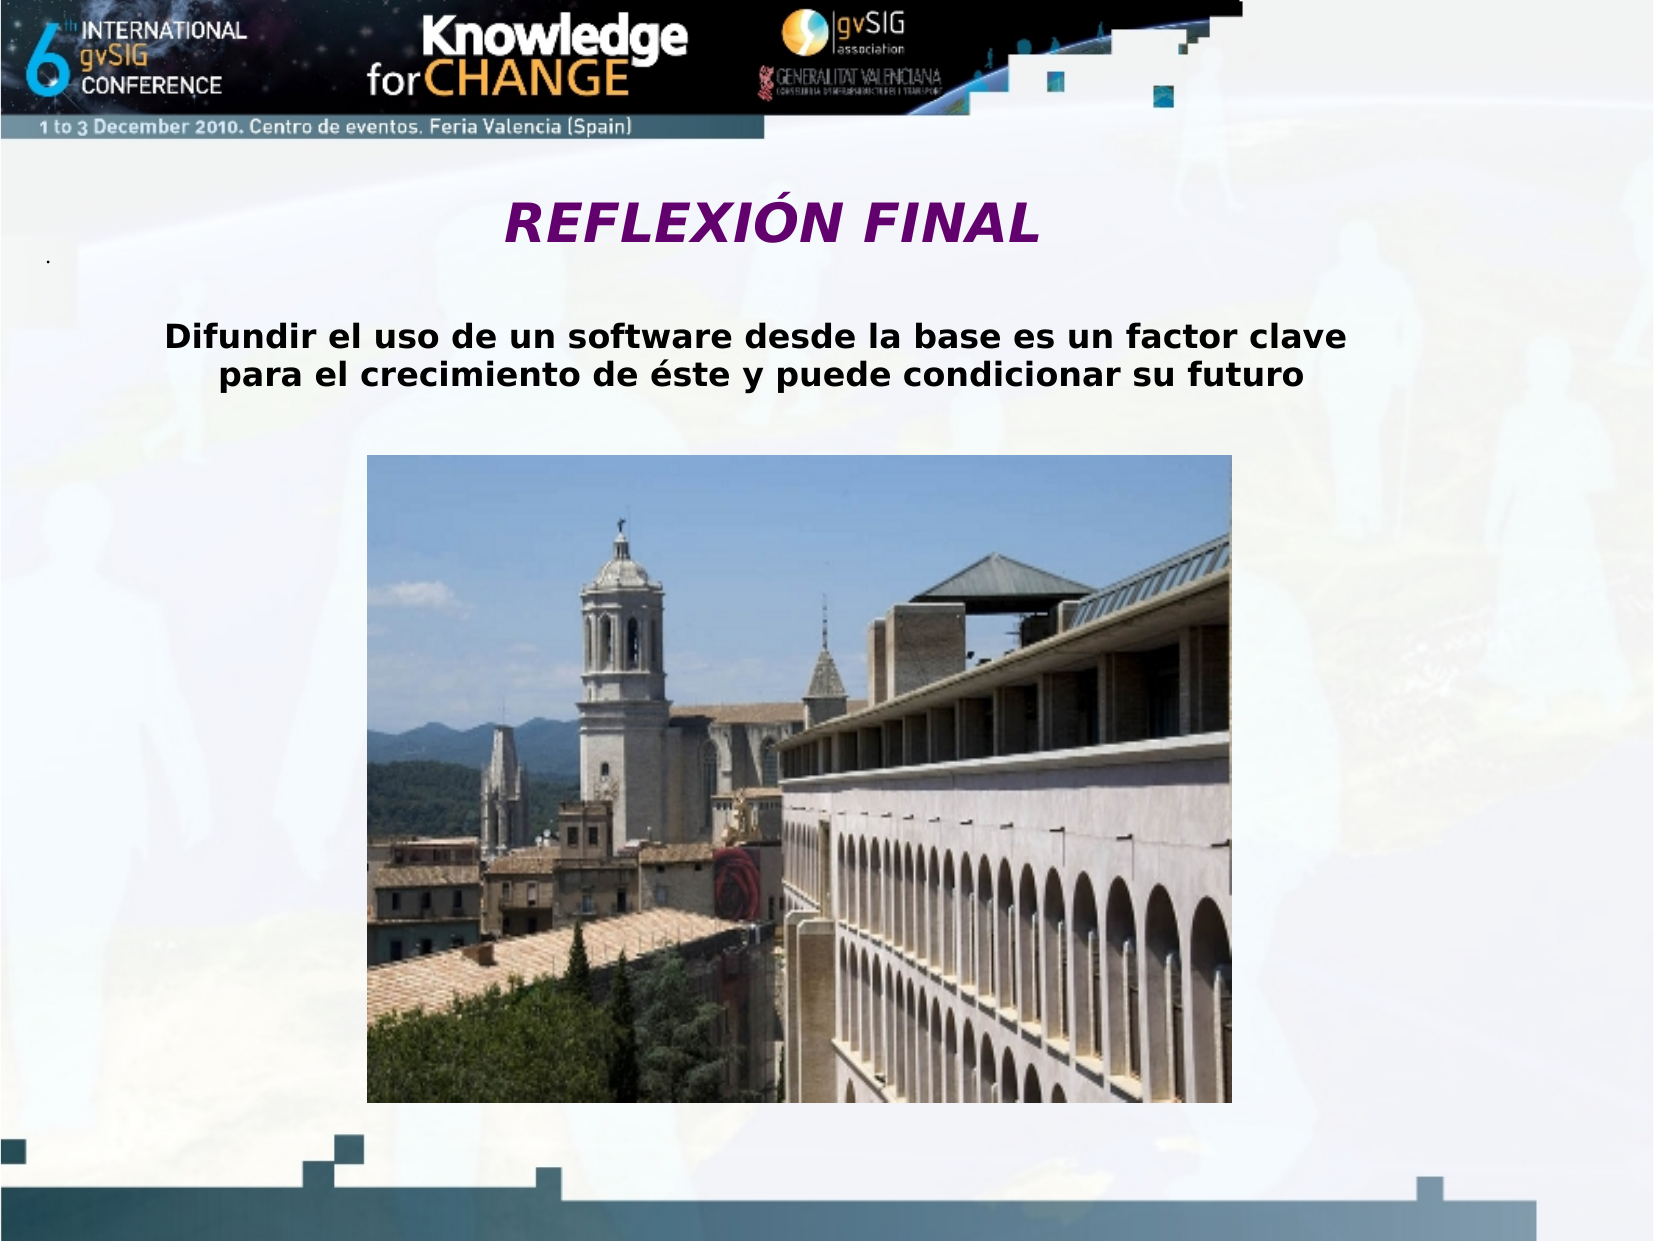

REFLEXIÓN FINAL
.
Difundir el uso de un software desde la base es un factor clave
 para el crecimiento de éste y puede condicionar su futuro